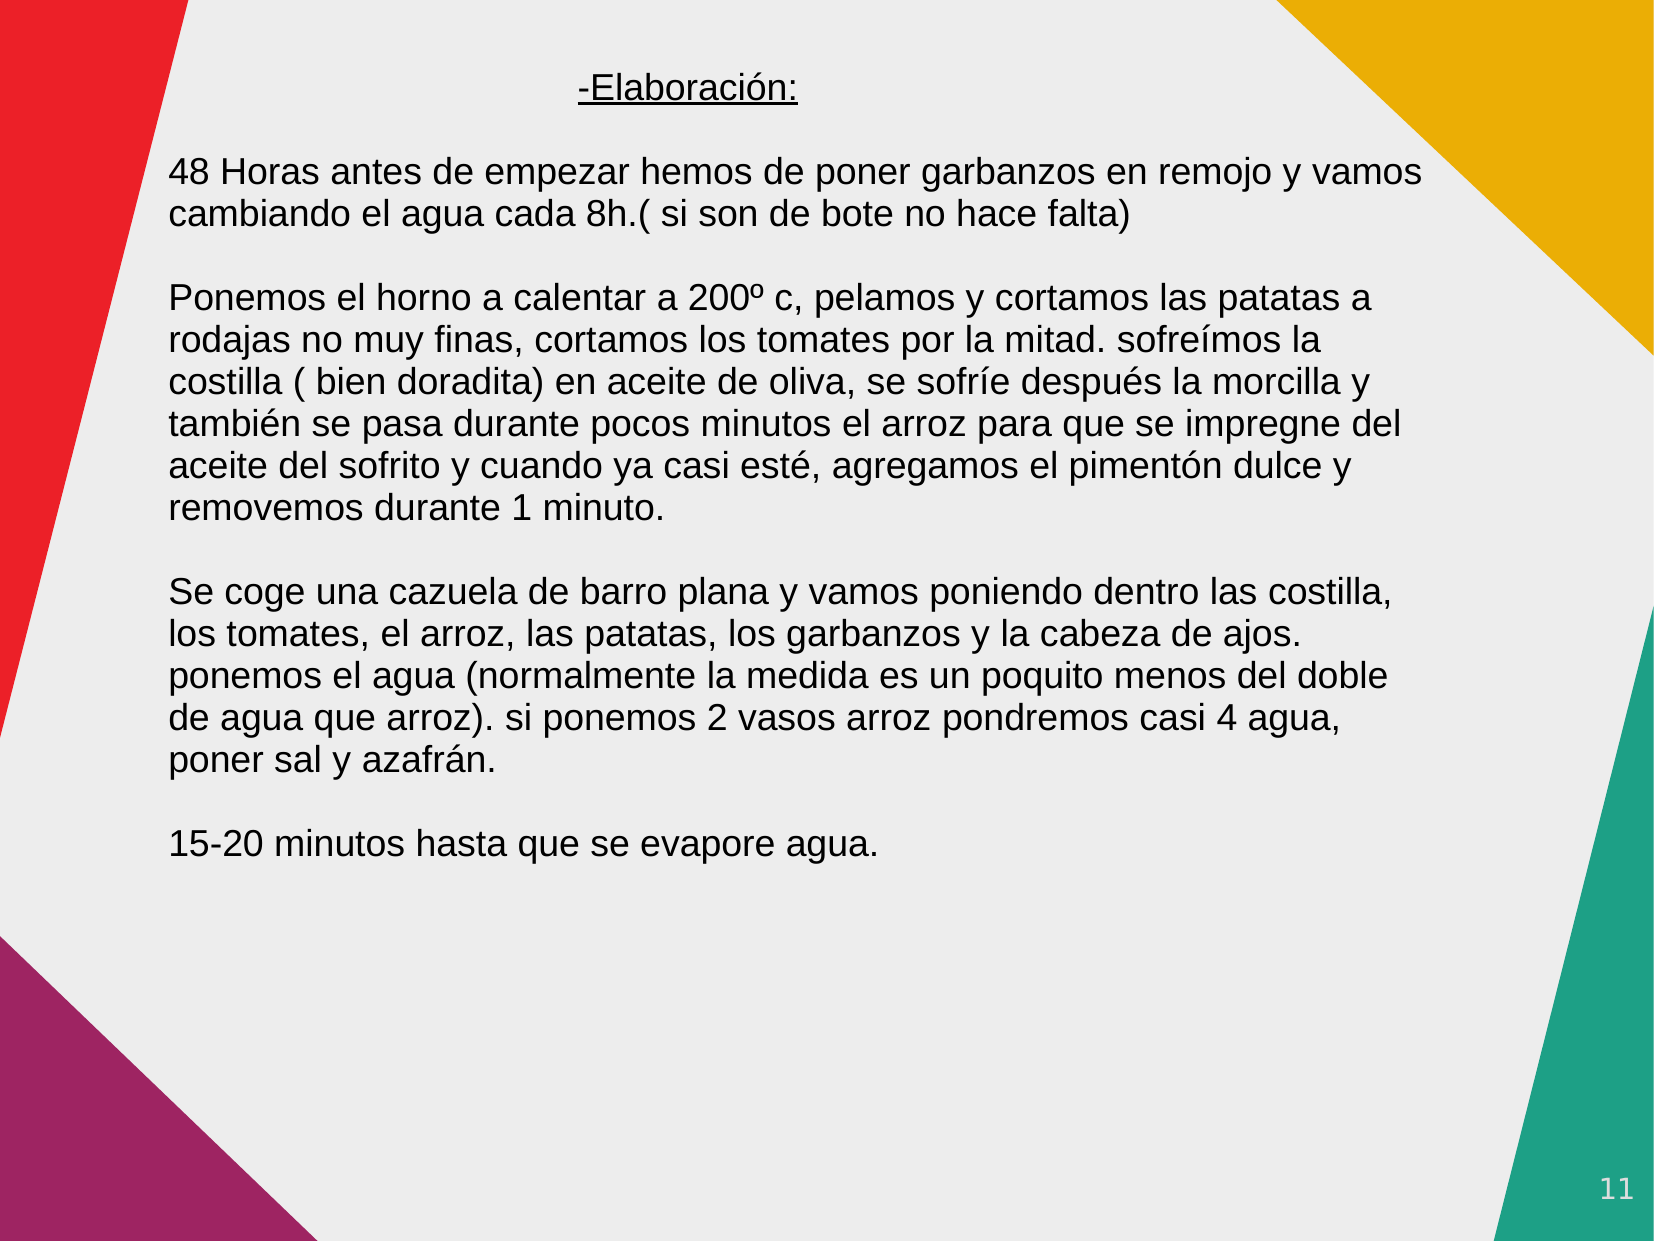

-Elaboración:
48 Horas antes de empezar hemos de poner garbanzos en remojo y vamos cambiando el agua cada 8h.( si son de bote no hace falta)
Ponemos el horno a calentar a 200º c, pelamos y cortamos las patatas a rodajas no muy finas, cortamos los tomates por la mitad. sofreímos la costilla ( bien doradita) en aceite de oliva, se sofríe después la morcilla y también se pasa durante pocos minutos el arroz para que se impregne del aceite del sofrito y cuando ya casi esté, agregamos el pimentón dulce y removemos durante 1 minuto.
Se coge una cazuela de barro plana y vamos poniendo dentro las costilla, los tomates, el arroz, las patatas, los garbanzos y la cabeza de ajos. ponemos el agua (normalmente la medida es un poquito menos del doble de agua que arroz). si ponemos 2 vasos arroz pondremos casi 4 agua, poner sal y azafrán.
15-20 minutos hasta que se evapore agua.
11